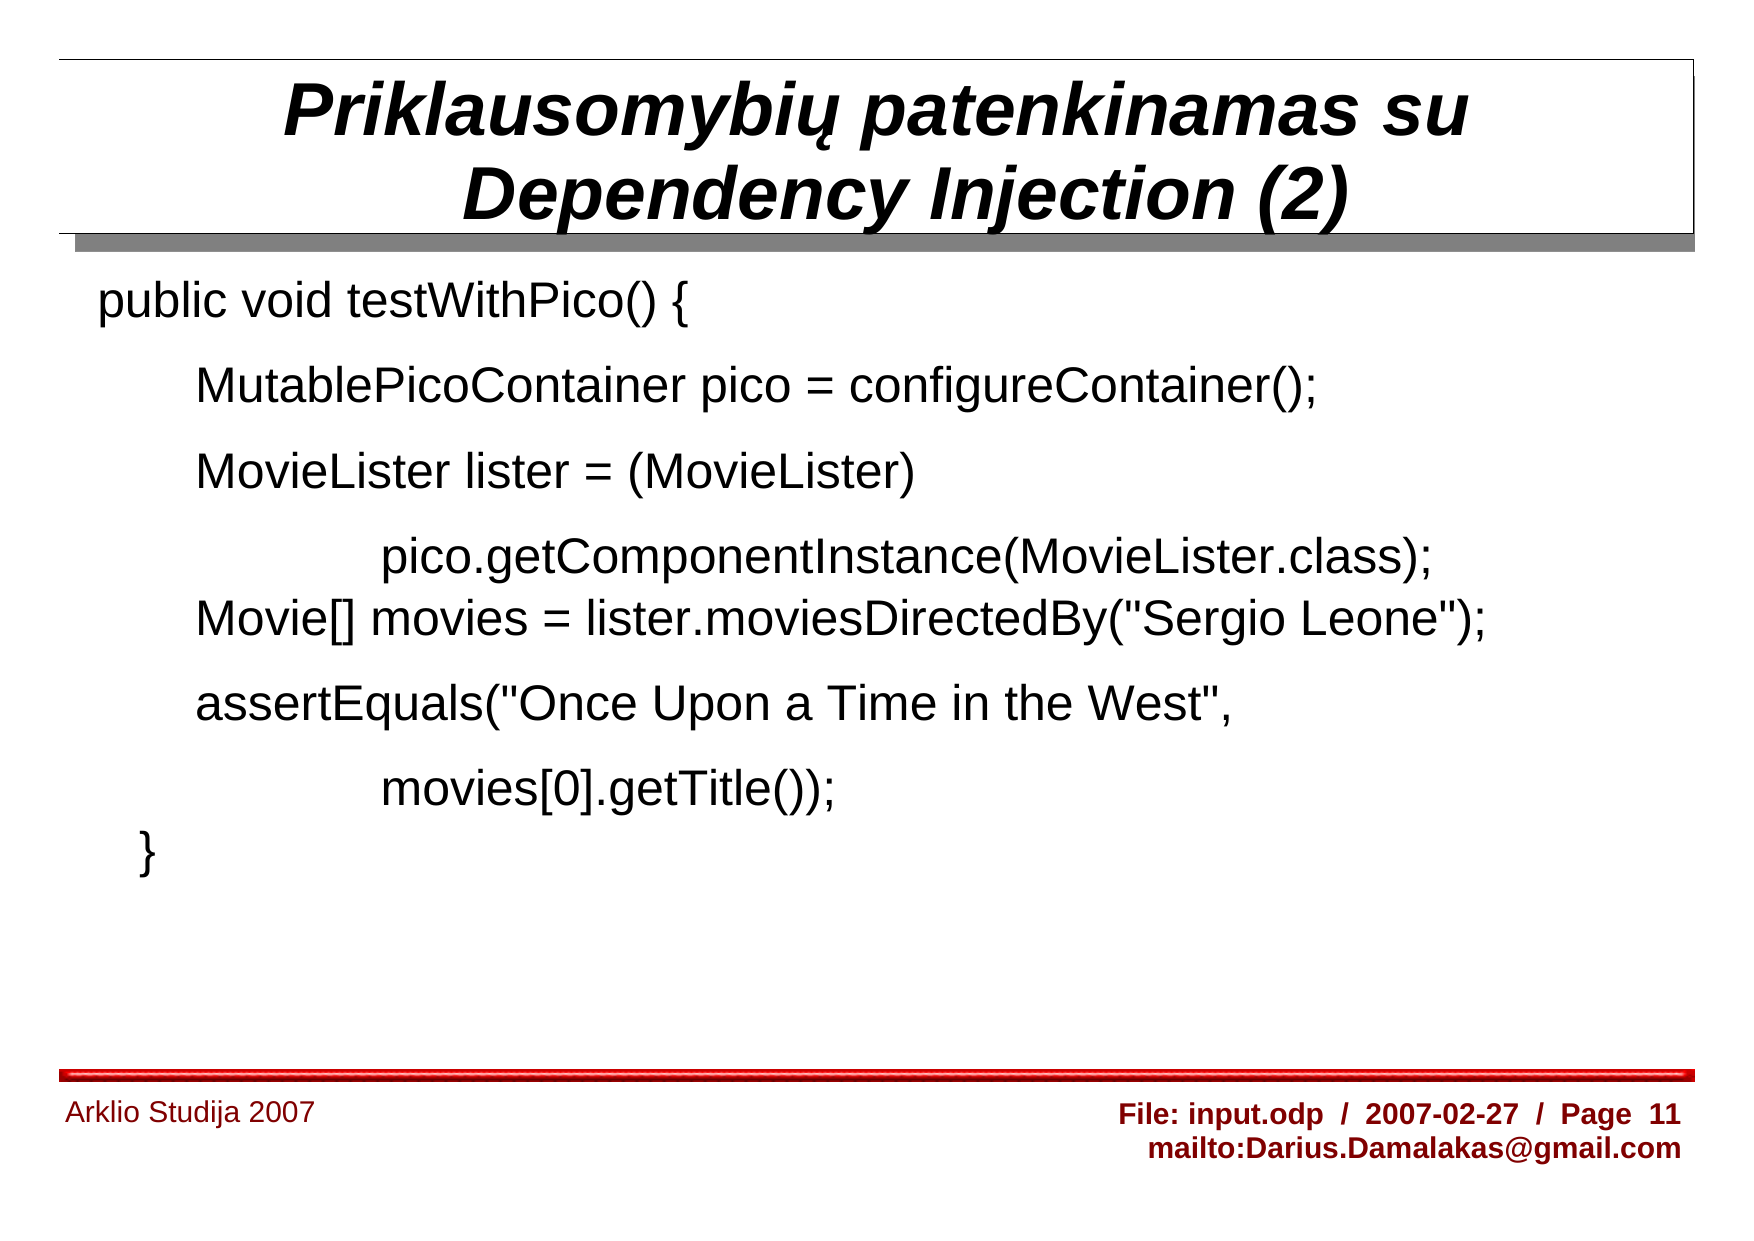

# Priklausomybių patenkinamas su Dependency Injection (2)
 public void testWithPico() {
 MutablePicoContainer pico = configureContainer();
 MovieLister lister = (MovieLister)
 pico.getComponentInstance(MovieLister.class);
 Movie[] movies = lister.moviesDirectedBy("Sergio Leone");
 assertEquals("Once Upon a Time in the West",
 movies[0].getTitle());
 }